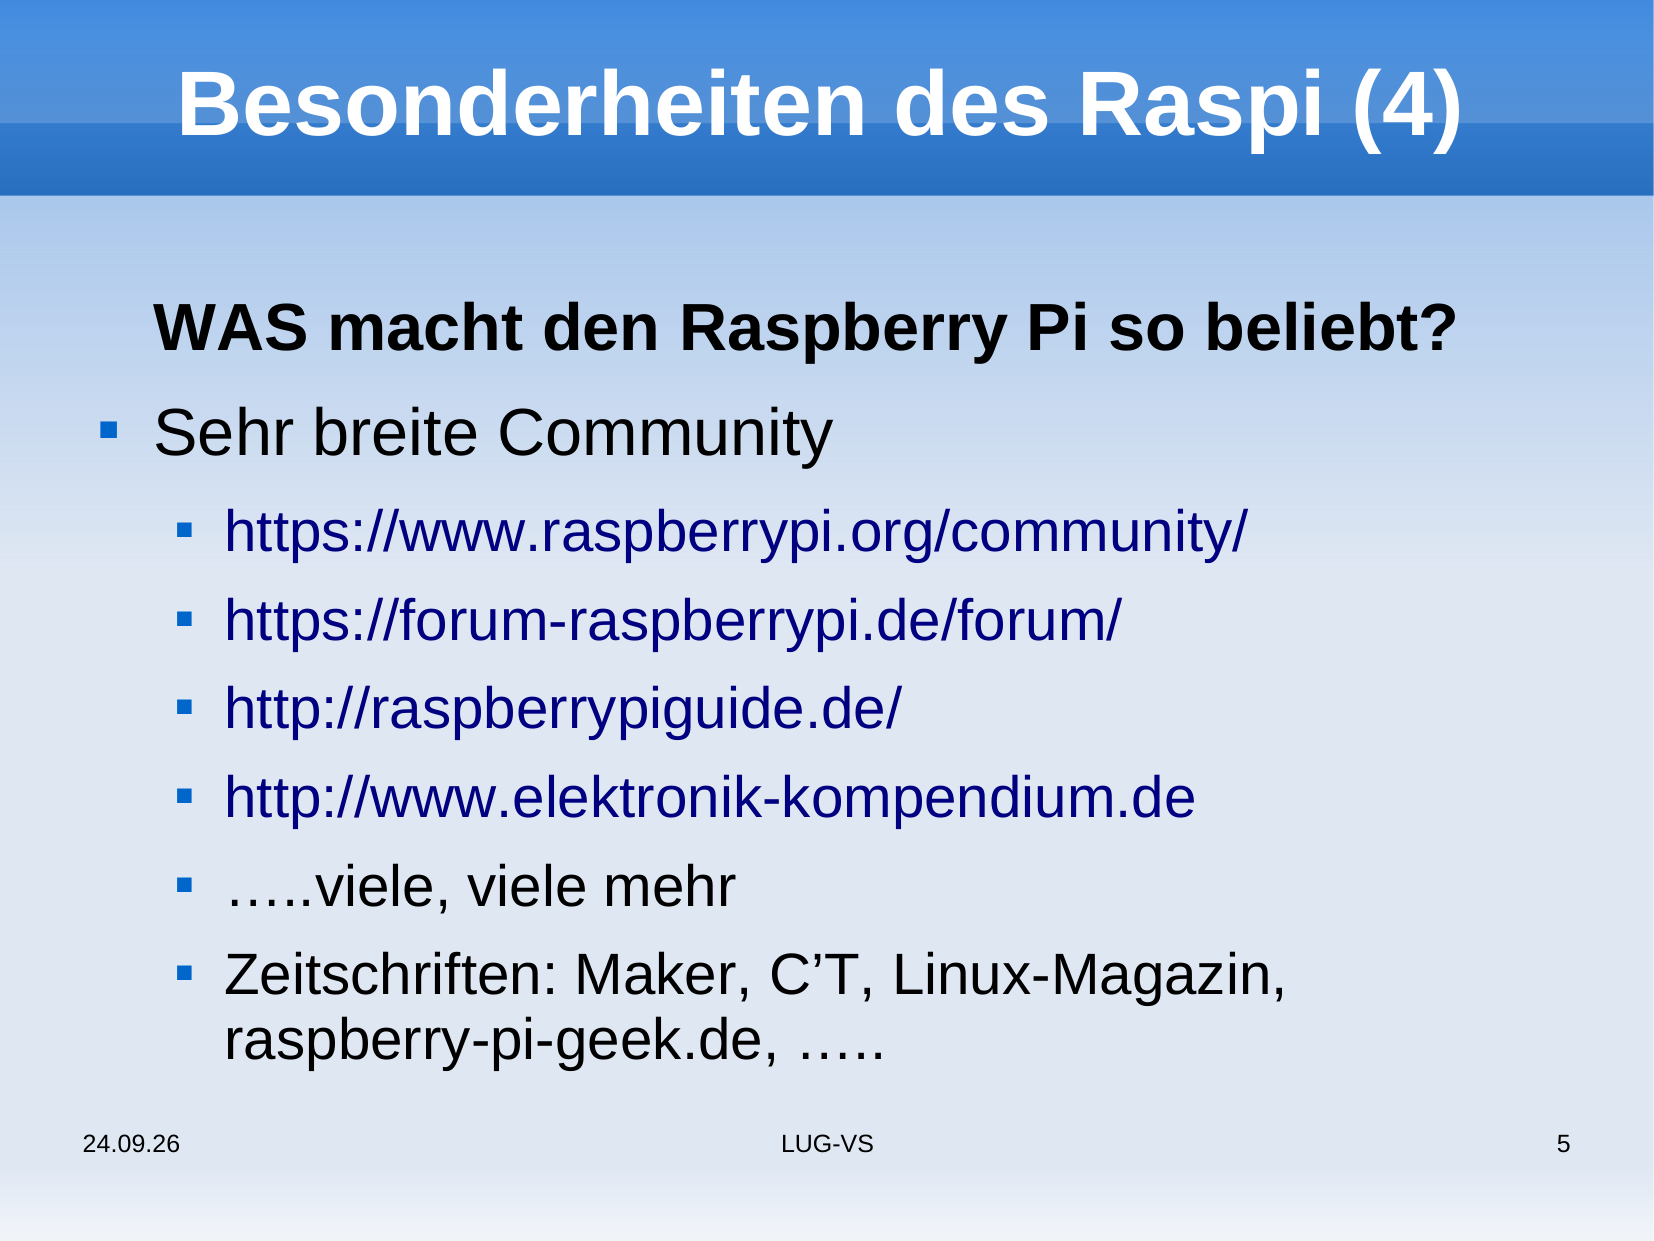

# Besonderheiten des Raspi (4)
WAS macht den Raspberry Pi so beliebt?
Sehr breite Community
https://www.raspberrypi.org/community/
https://forum-raspberrypi.de/forum/
http://raspberrypiguide.de/
http://www.elektronik-kompendium.de
…..viele, viele mehr
Zeitschriften: Maker, C’T, Linux-Magazin, raspberry-pi-geek.de, …..
LUG-VS
5